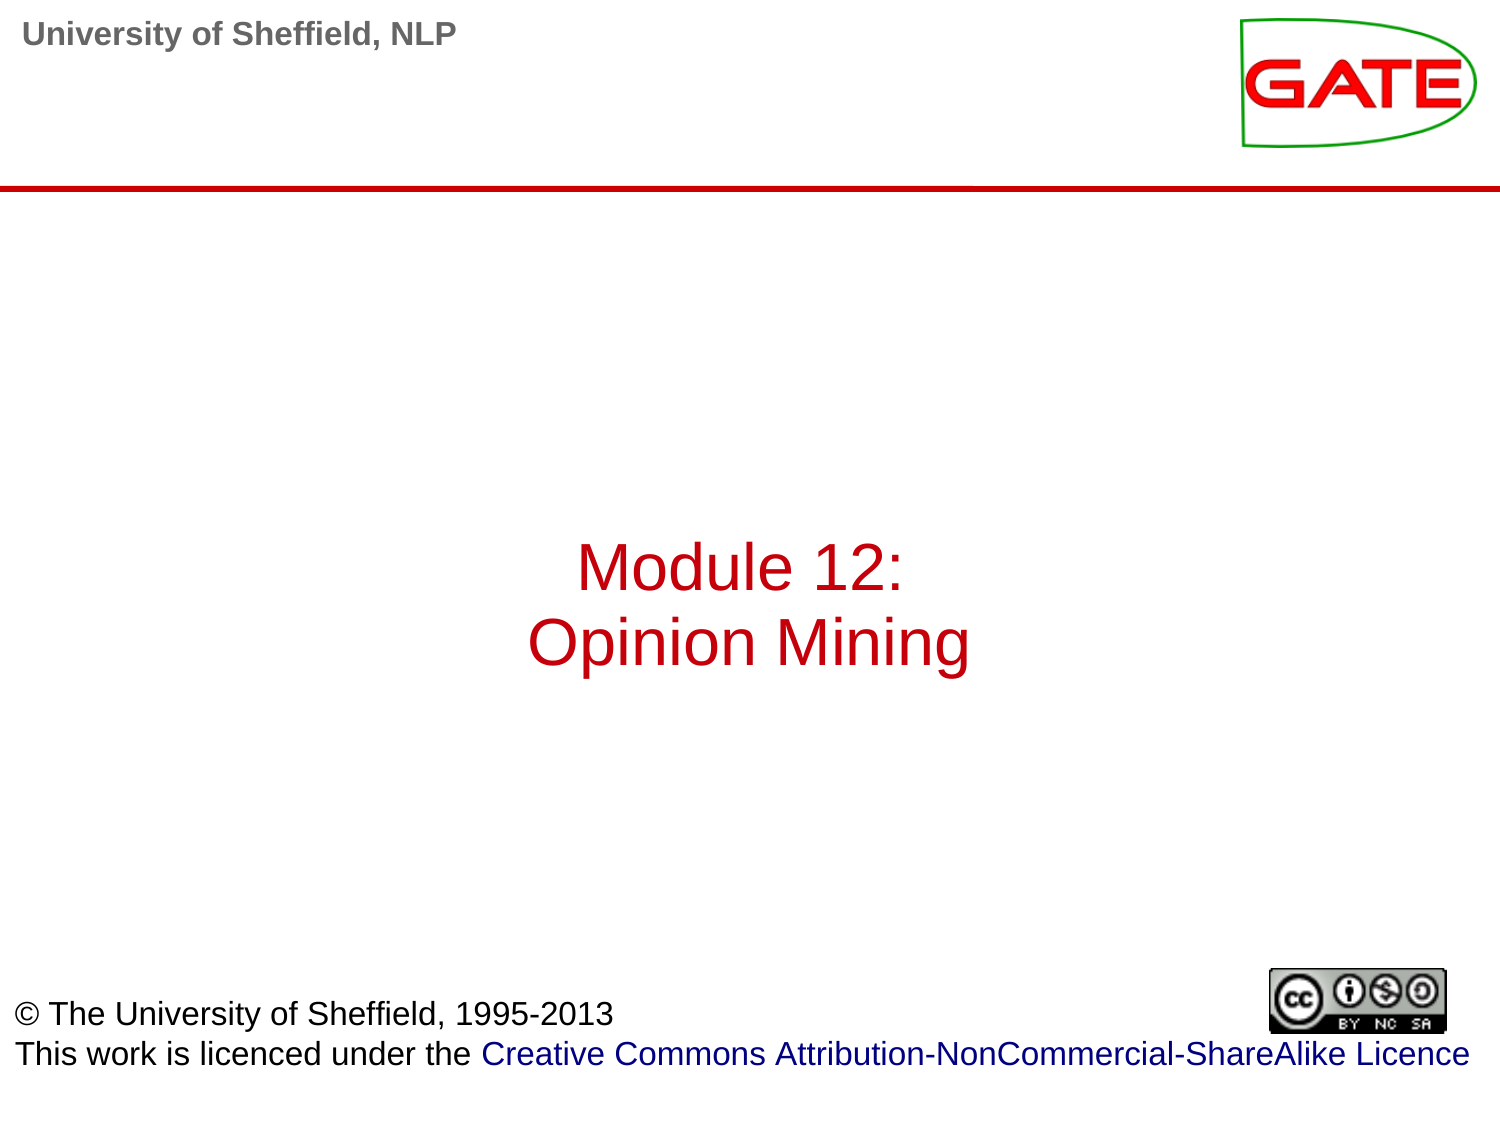

# Module 12: Opinion Mining
© The University of Sheffield, 1995-2013
This work is licenced under the Creative Commons Attribution-NonCommercial-ShareAlike Licence